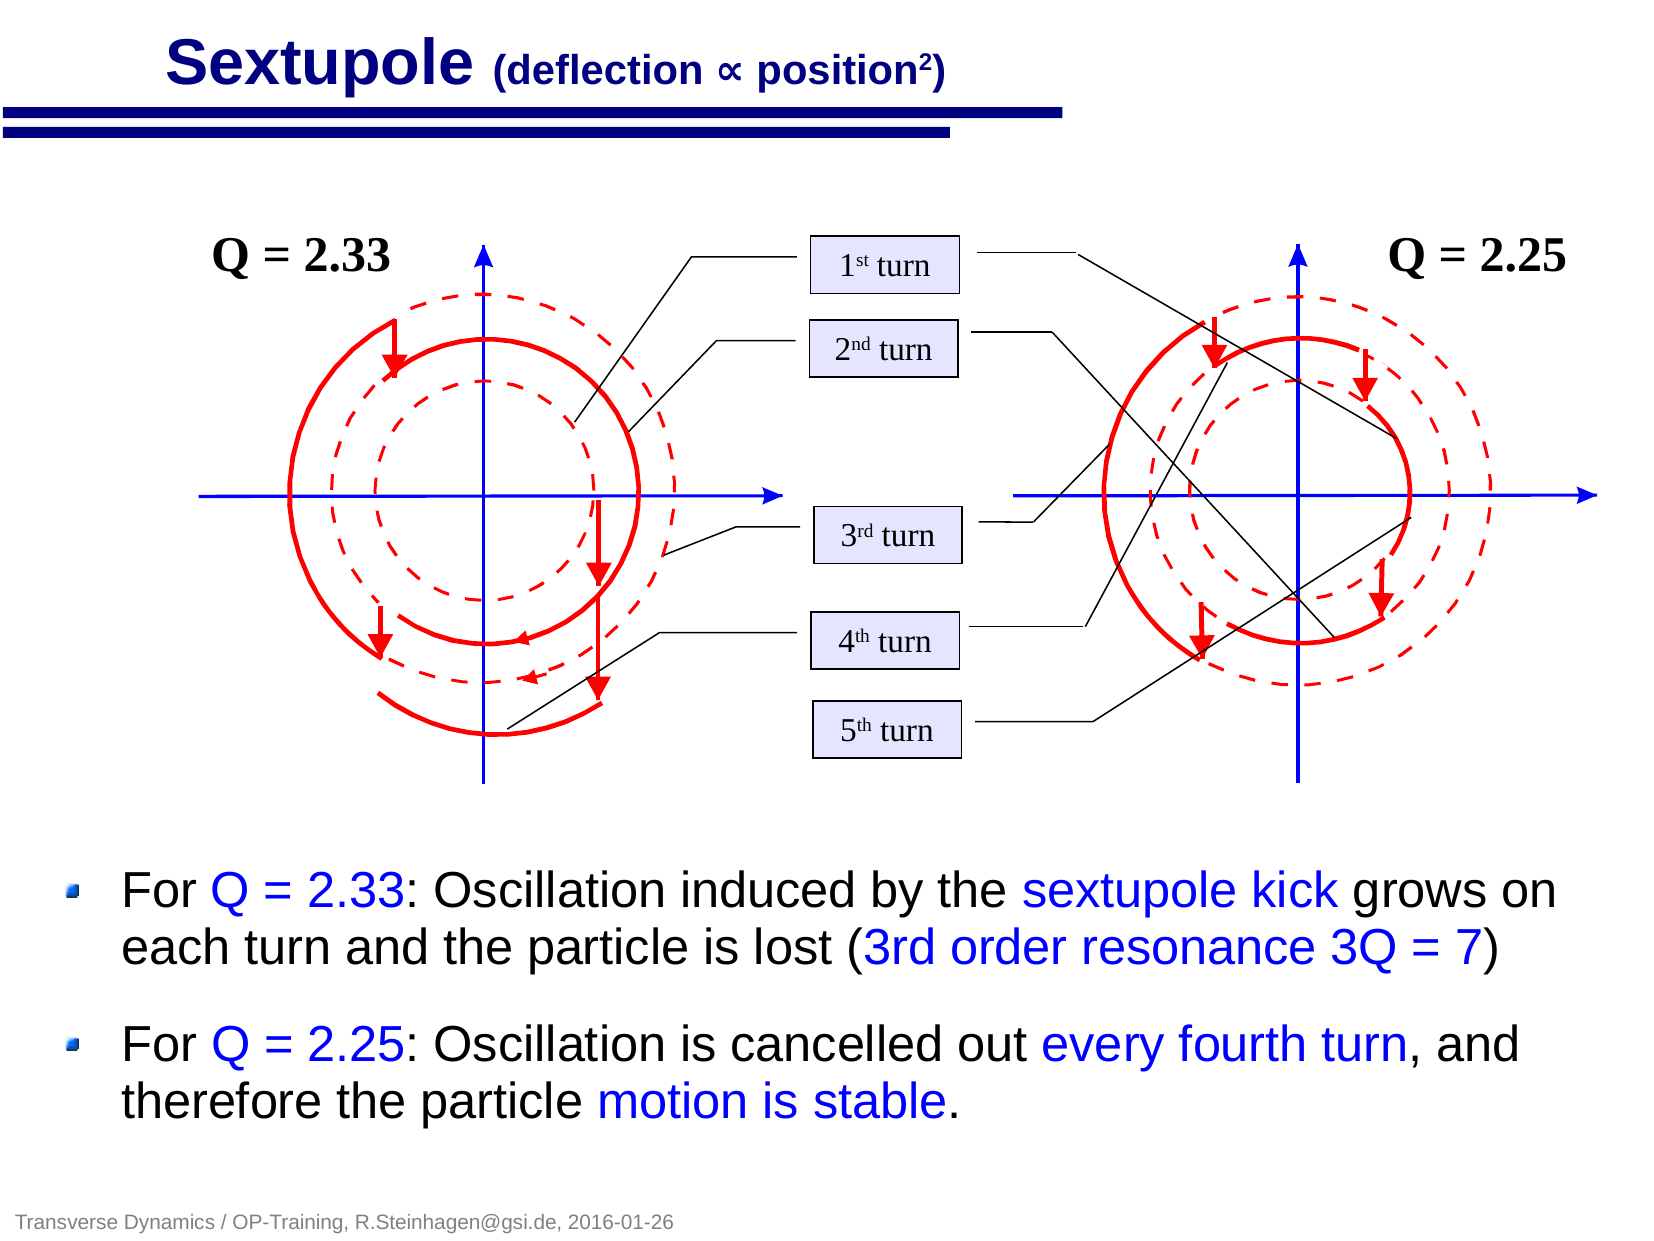

# Sextupole (deflection ∝ position2)
Q = 2.25
5th turn
Q = 2.33
1st turn
2nd turn
3rd turn
4th turn
For Q = 2.33: Oscillation induced by the sextupole kick grows on each turn and the particle is lost (3rd order resonance 3Q = 7)
For Q = 2.25: Oscillation is cancelled out every fourth turn, and therefore the particle motion is stable.